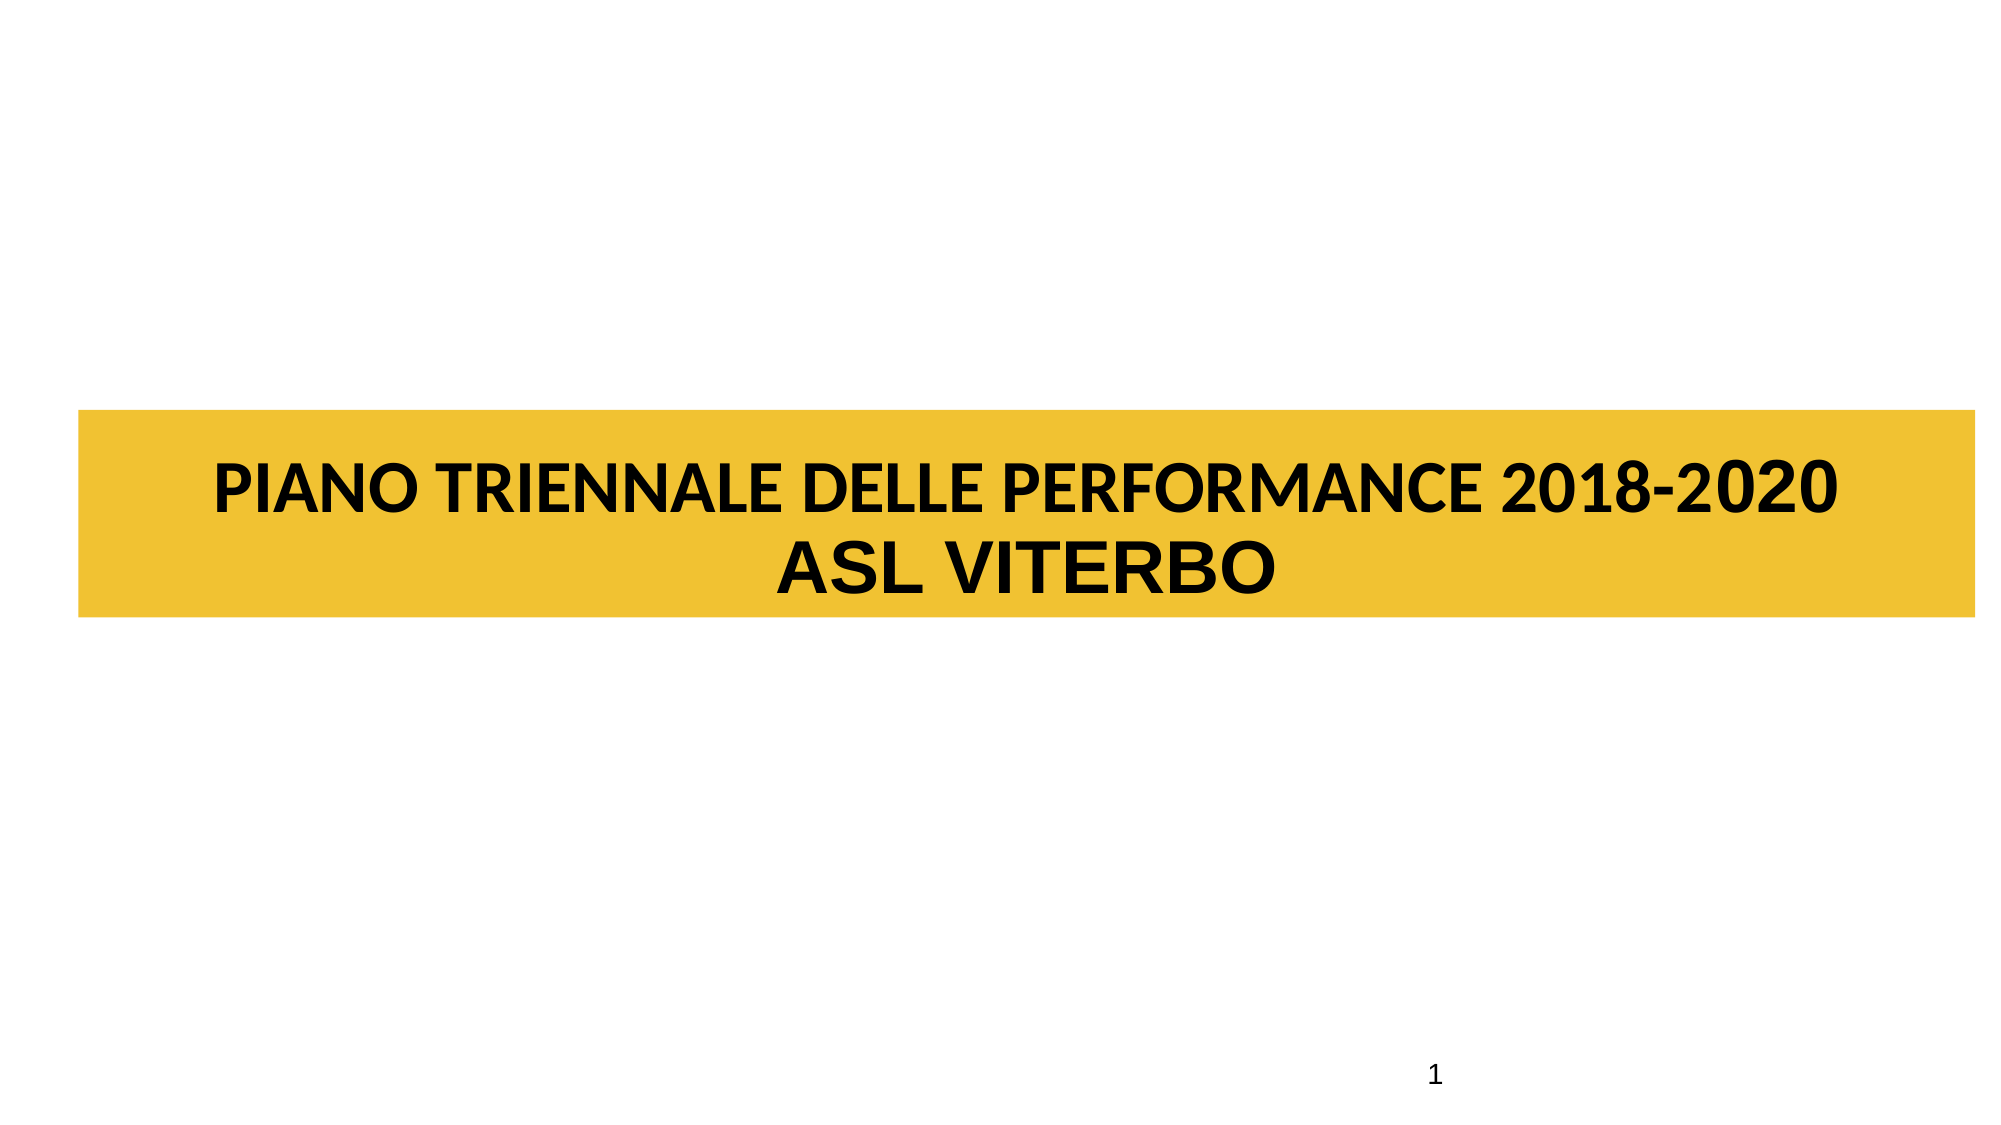

# PIANO TRIENNALE DELLE PERFORMANCE 2018-2020 ASL VITERBO